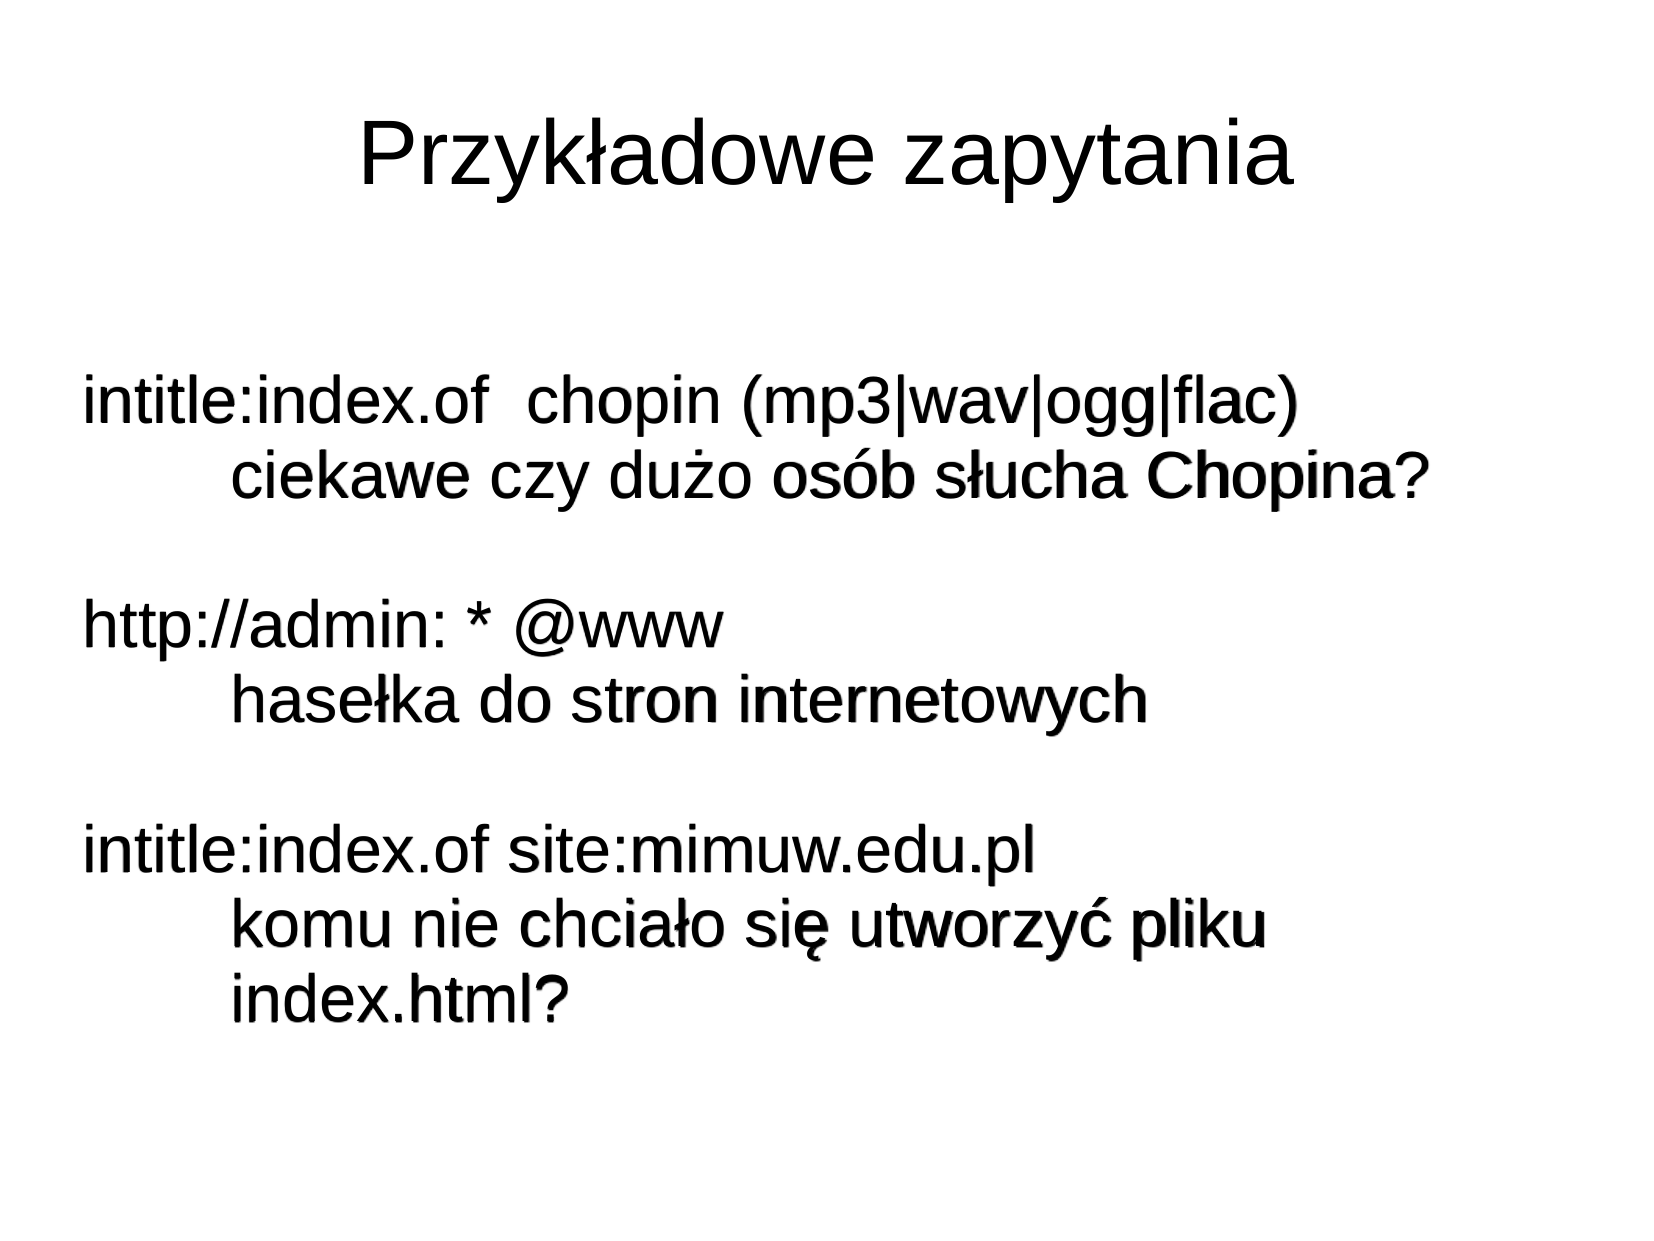

# Przykładowe zapytania
intitle:index.of chopin (mp3|wav|ogg|flac)
		ciekawe czy dużo osób słucha Chopina?
http://admin: * @www
		hasełka do stron internetowych
intitle:index.of site:mimuw.edu.pl
		komu nie chciało się utworzyć pliku 						index.html?